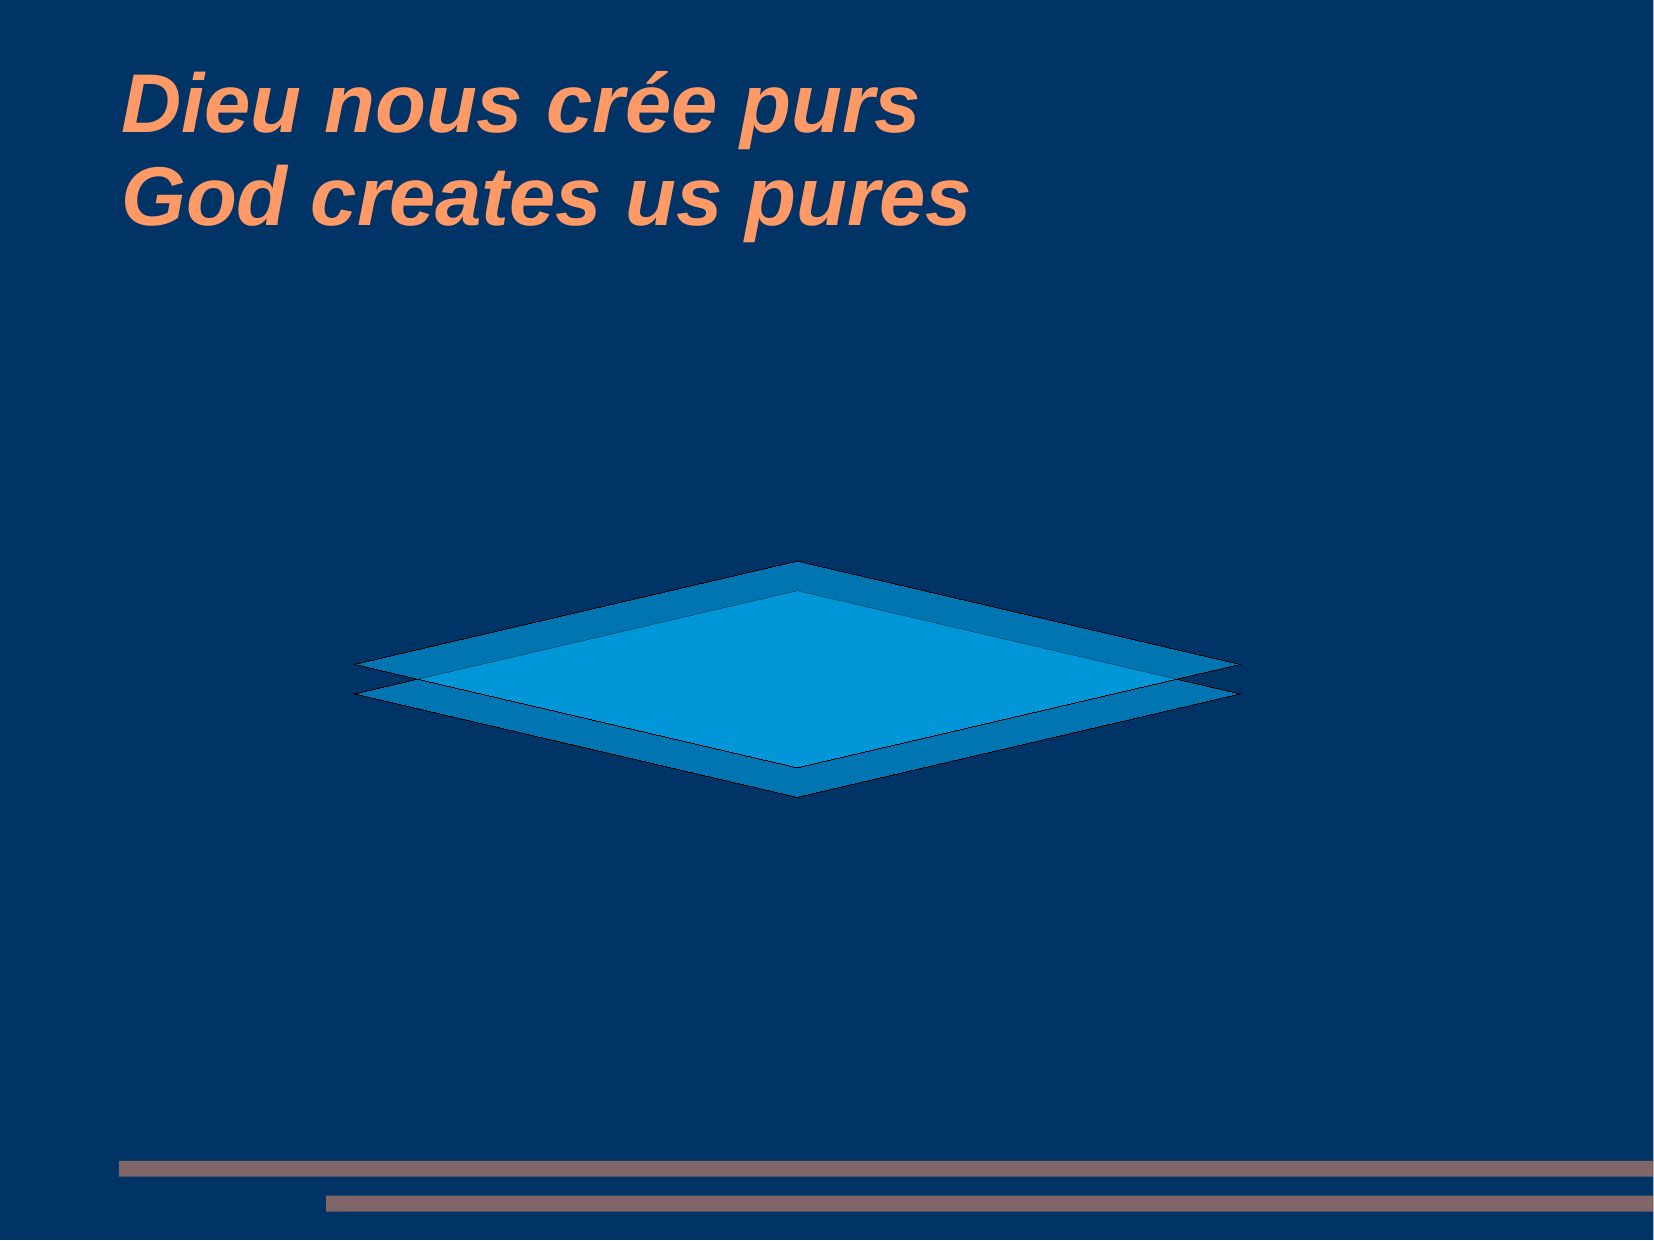

# Dieu nous crée purs God creates us pures